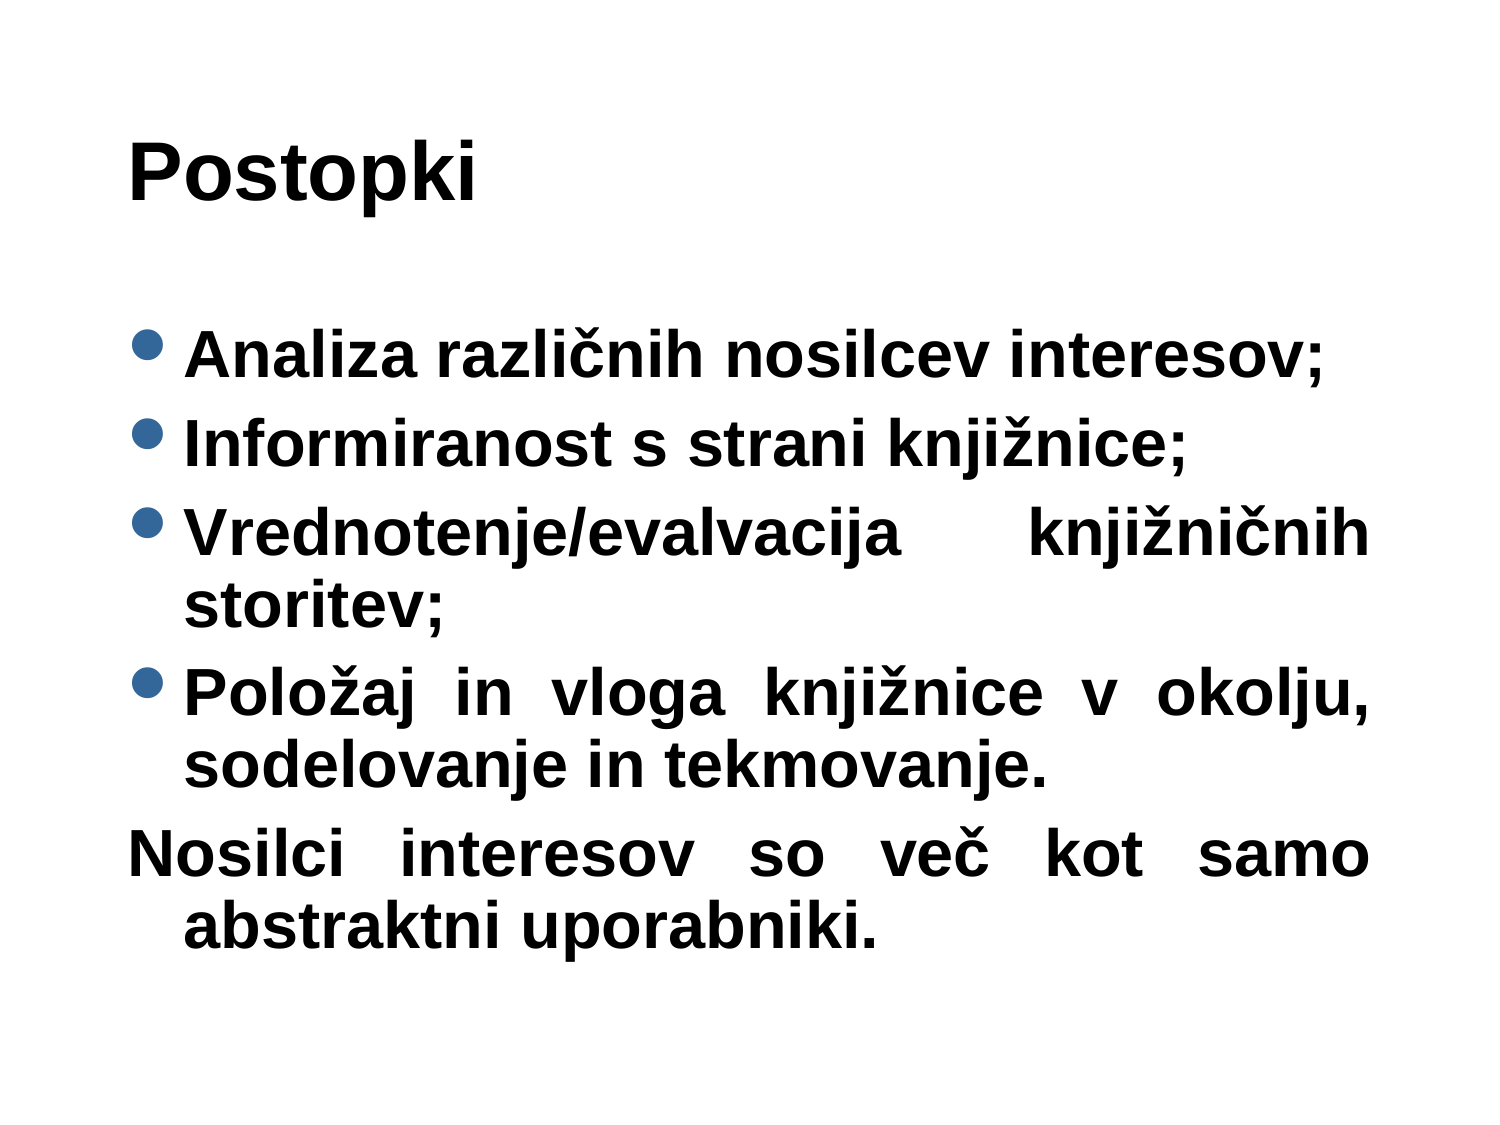

# Postopki
Analiza različnih nosilcev interesov;
Informiranost s strani knjižnice;
Vrednotenje/evalvacija knjižničnih storitev;
Položaj in vloga knjižnice v okolju, sodelovanje in tekmovanje.
Nosilci interesov so več kot samo abstraktni uporabniki.
Primoz Juznic, BINK, FF, Univerza v Ljubljani